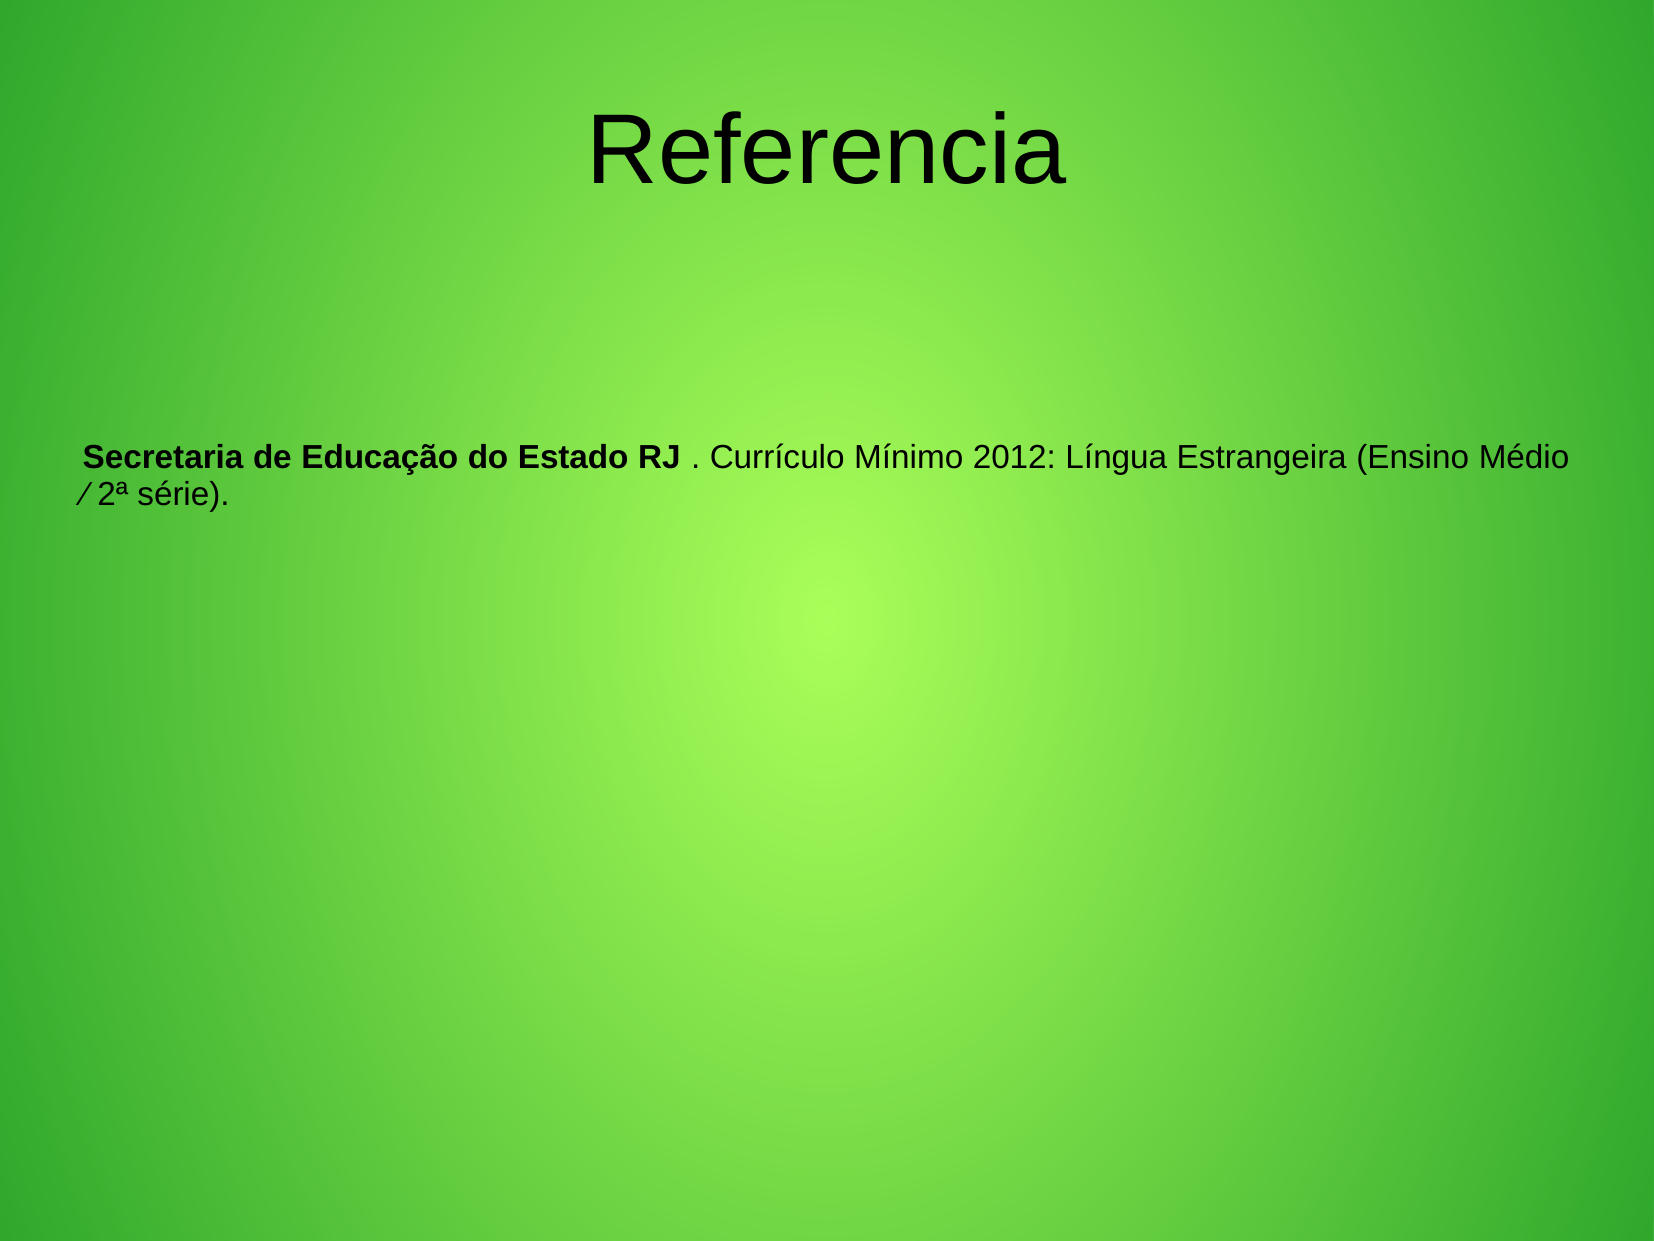

# Referencia
Secretaria de Educação do Estado RJ . Currículo Mínimo 2012: Língua Estrangeira (Ensino Médio ⁄ 2ª série).